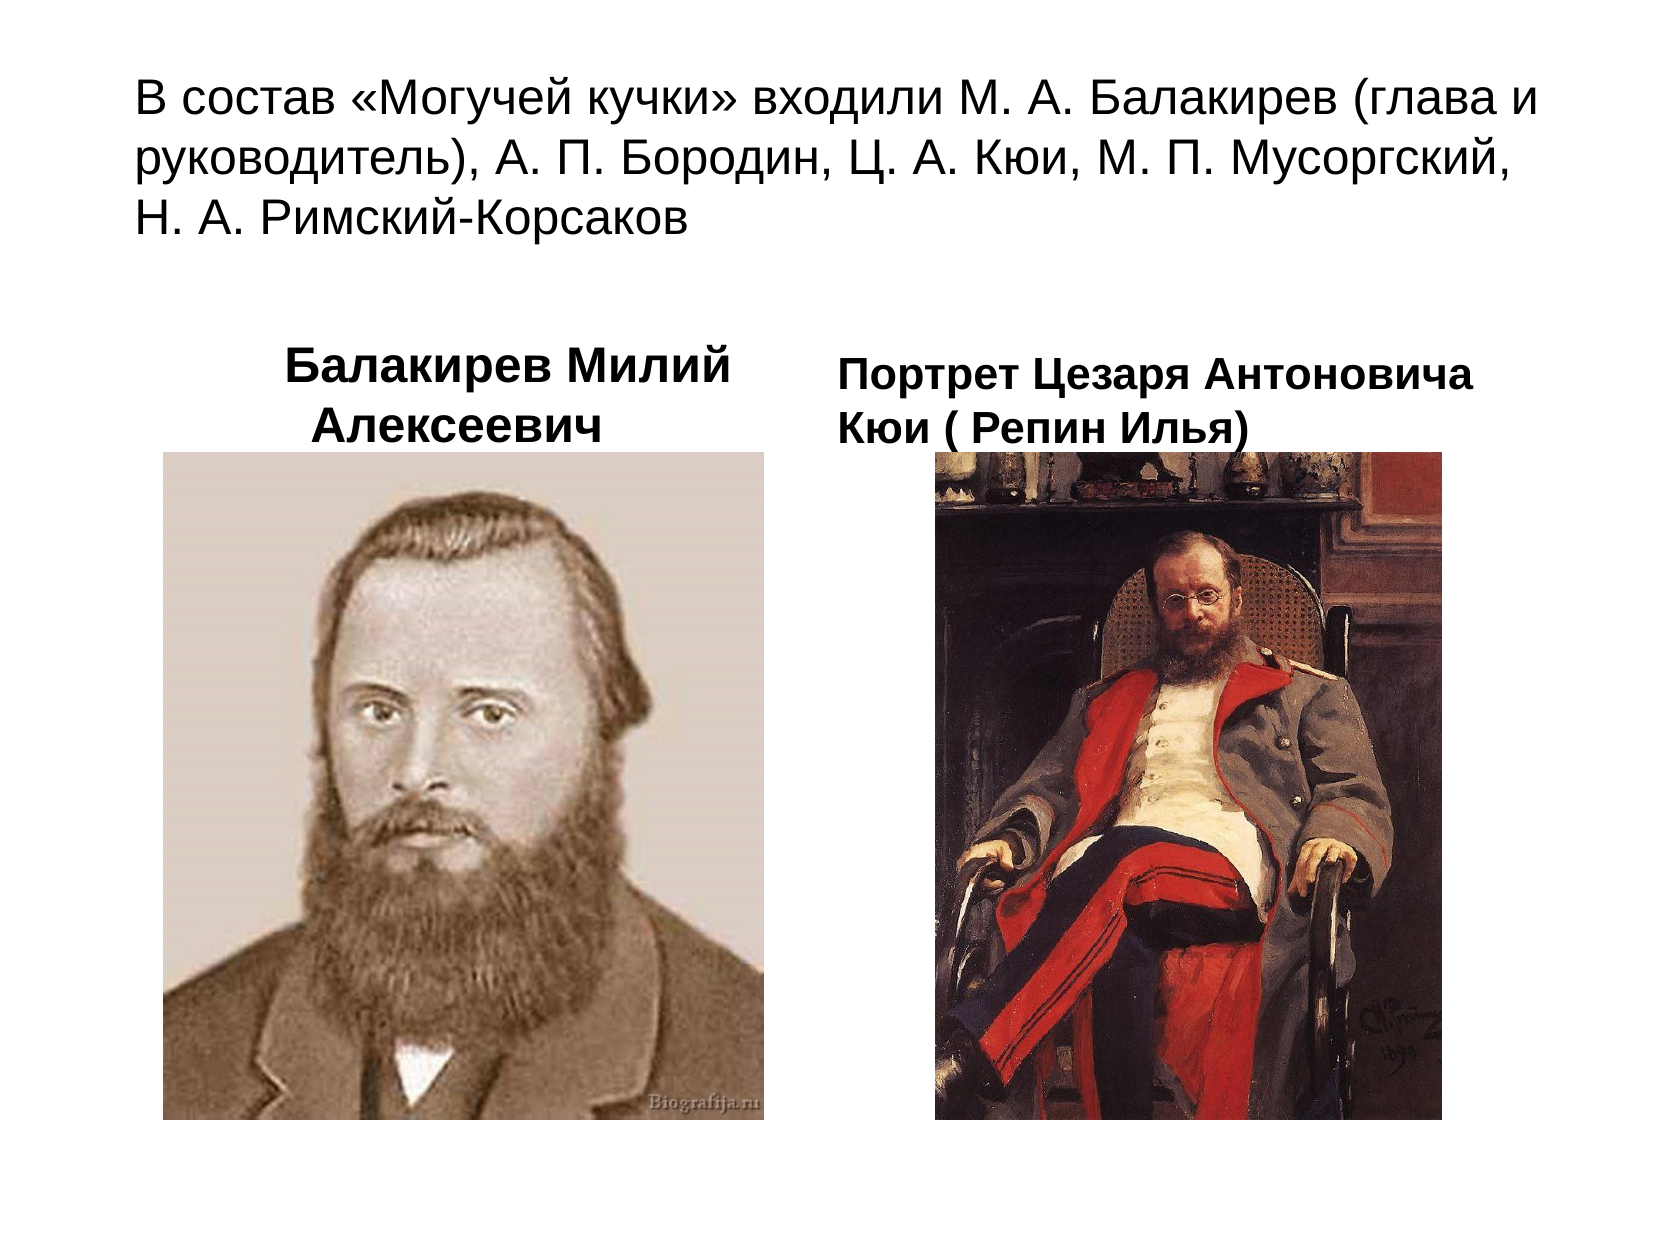

# В состав «Могучей кучки» входили М. А. Балакирев (глава и руководитель), А. П. Бородин, Ц. А. Кюи, М. П. Мусоргский, H. А. Римский-Корсаков
	 Балакирев Милий Алексеевич
Портрет Цезаря Антоновича Кюи ( Репин Илья)